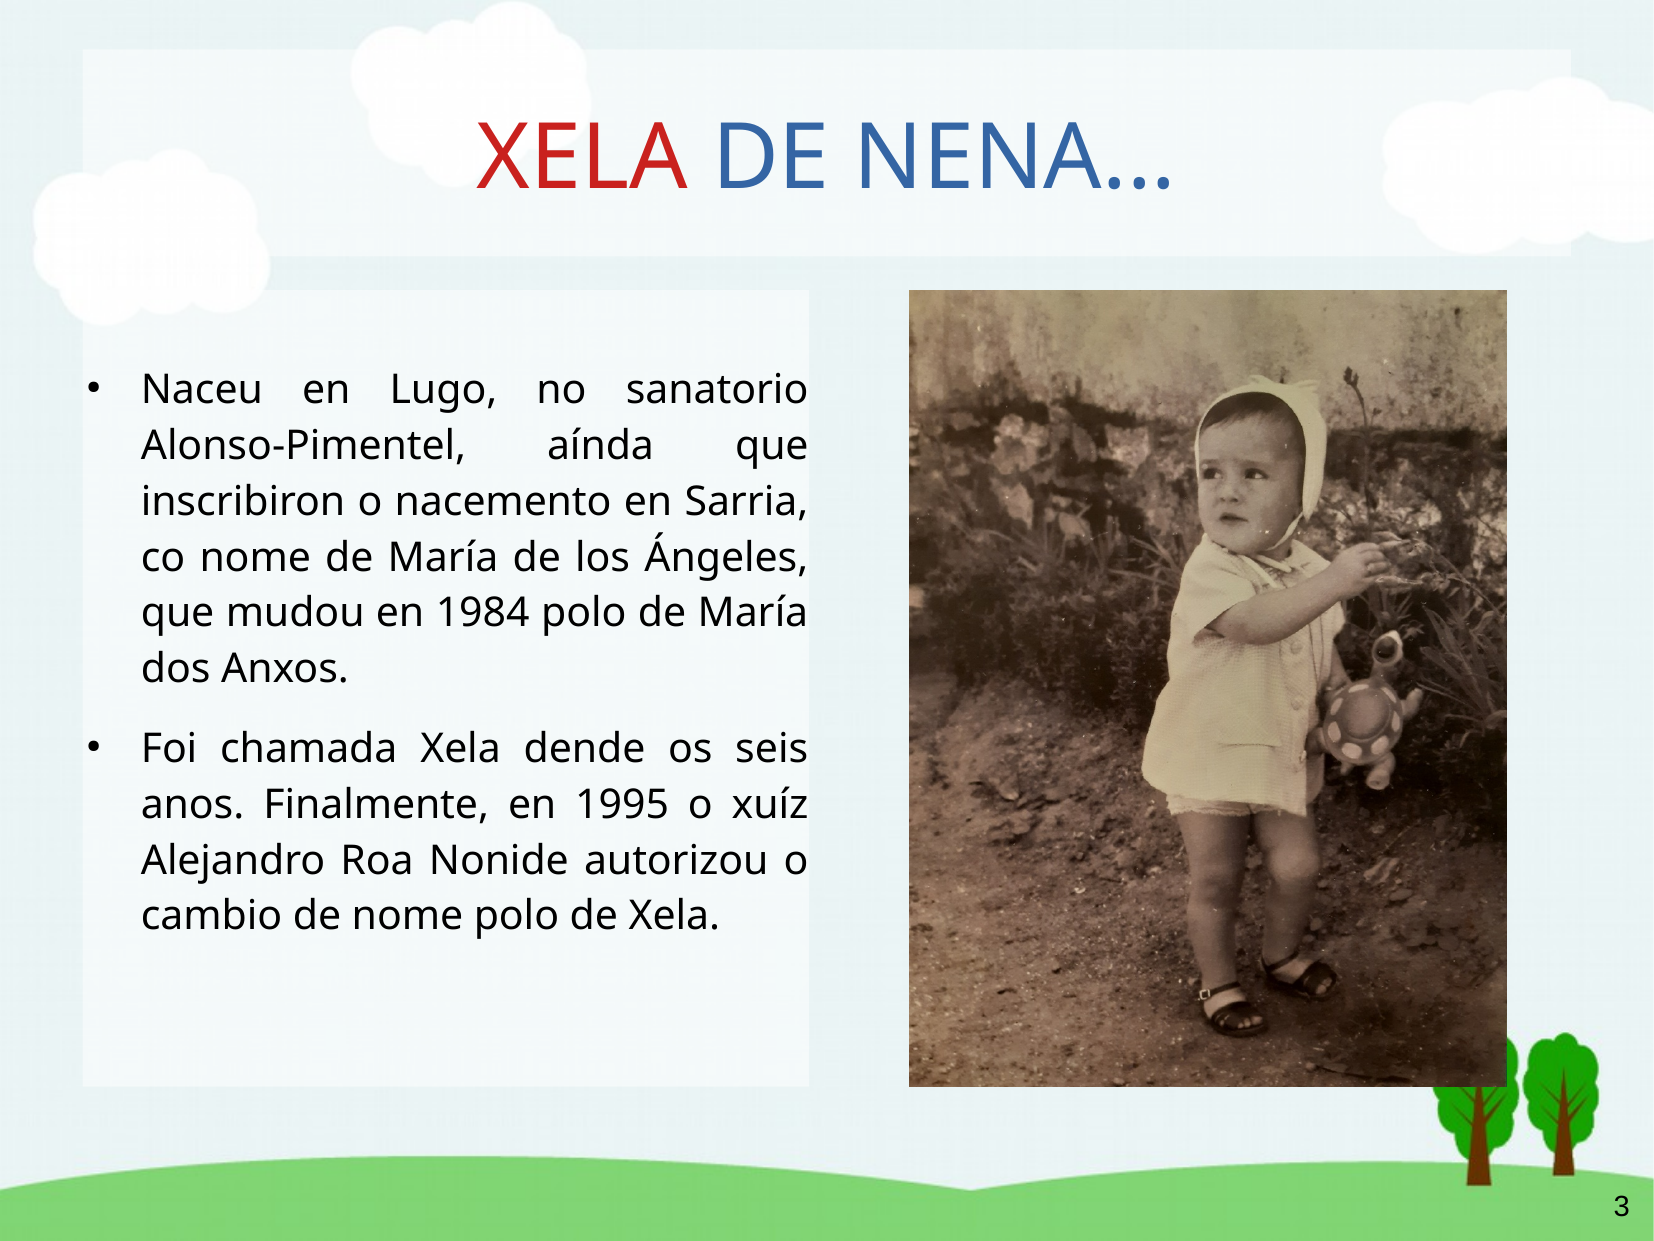

# XELA DE NENA...
Naceu en Lugo, no sanatorio Alonso-Pimentel, aínda que inscribiron o nacemento en Sarria, co nome de María de los Ángeles, que mudou en 1984 polo de María dos Anxos.
Foi chamada Xela dende os seis anos. Finalmente, en 1995 o xuíz Alejandro Roa Nonide autorizou o cambio de nome polo de Xela.
3